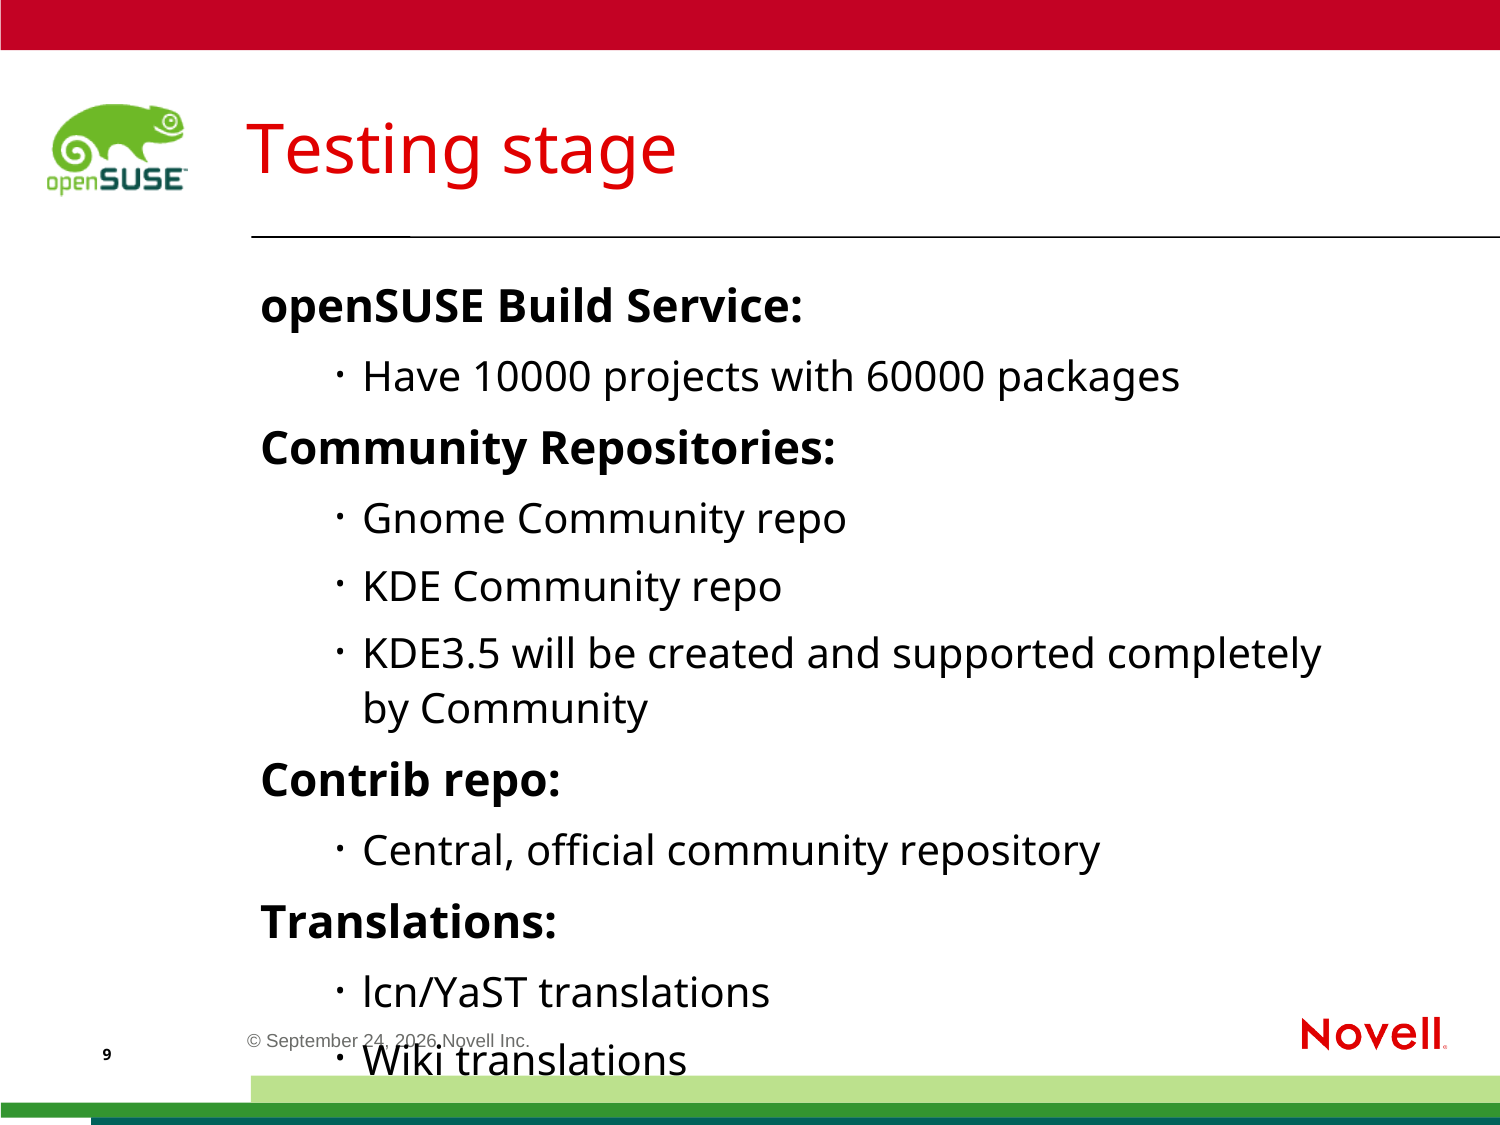

# Testing stage
openSUSE Build Service:
Have 10000 projects with 60000 packages
Community Repositories:
Gnome Community repo
KDE Community repo
KDE3.5 will be created and supported completely by Community
Contrib repo:
Central, official community repository
Translations:
lcn/YaST translations
Wiki translations